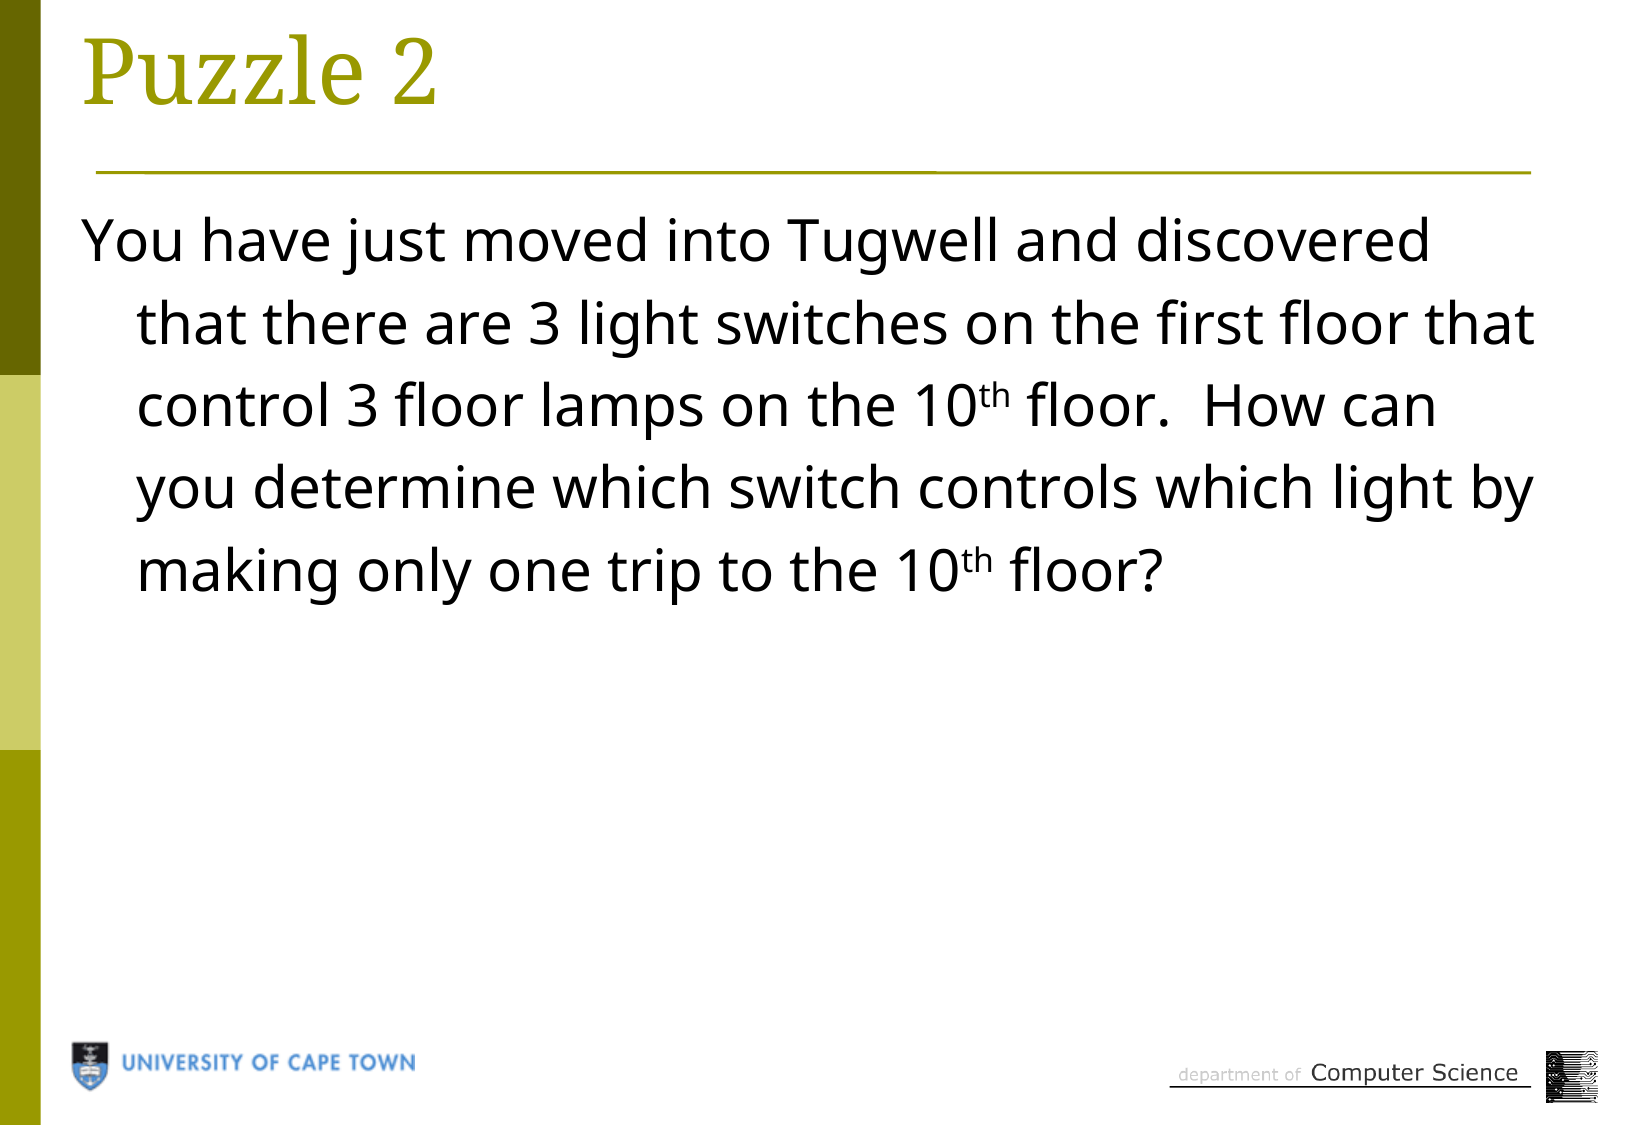

# Puzzle 2
You have just moved into Tugwell and discovered that there are 3 light switches on the first floor that control 3 floor lamps on the 10th floor. How can you determine which switch controls which light by making only one trip to the 10th floor?